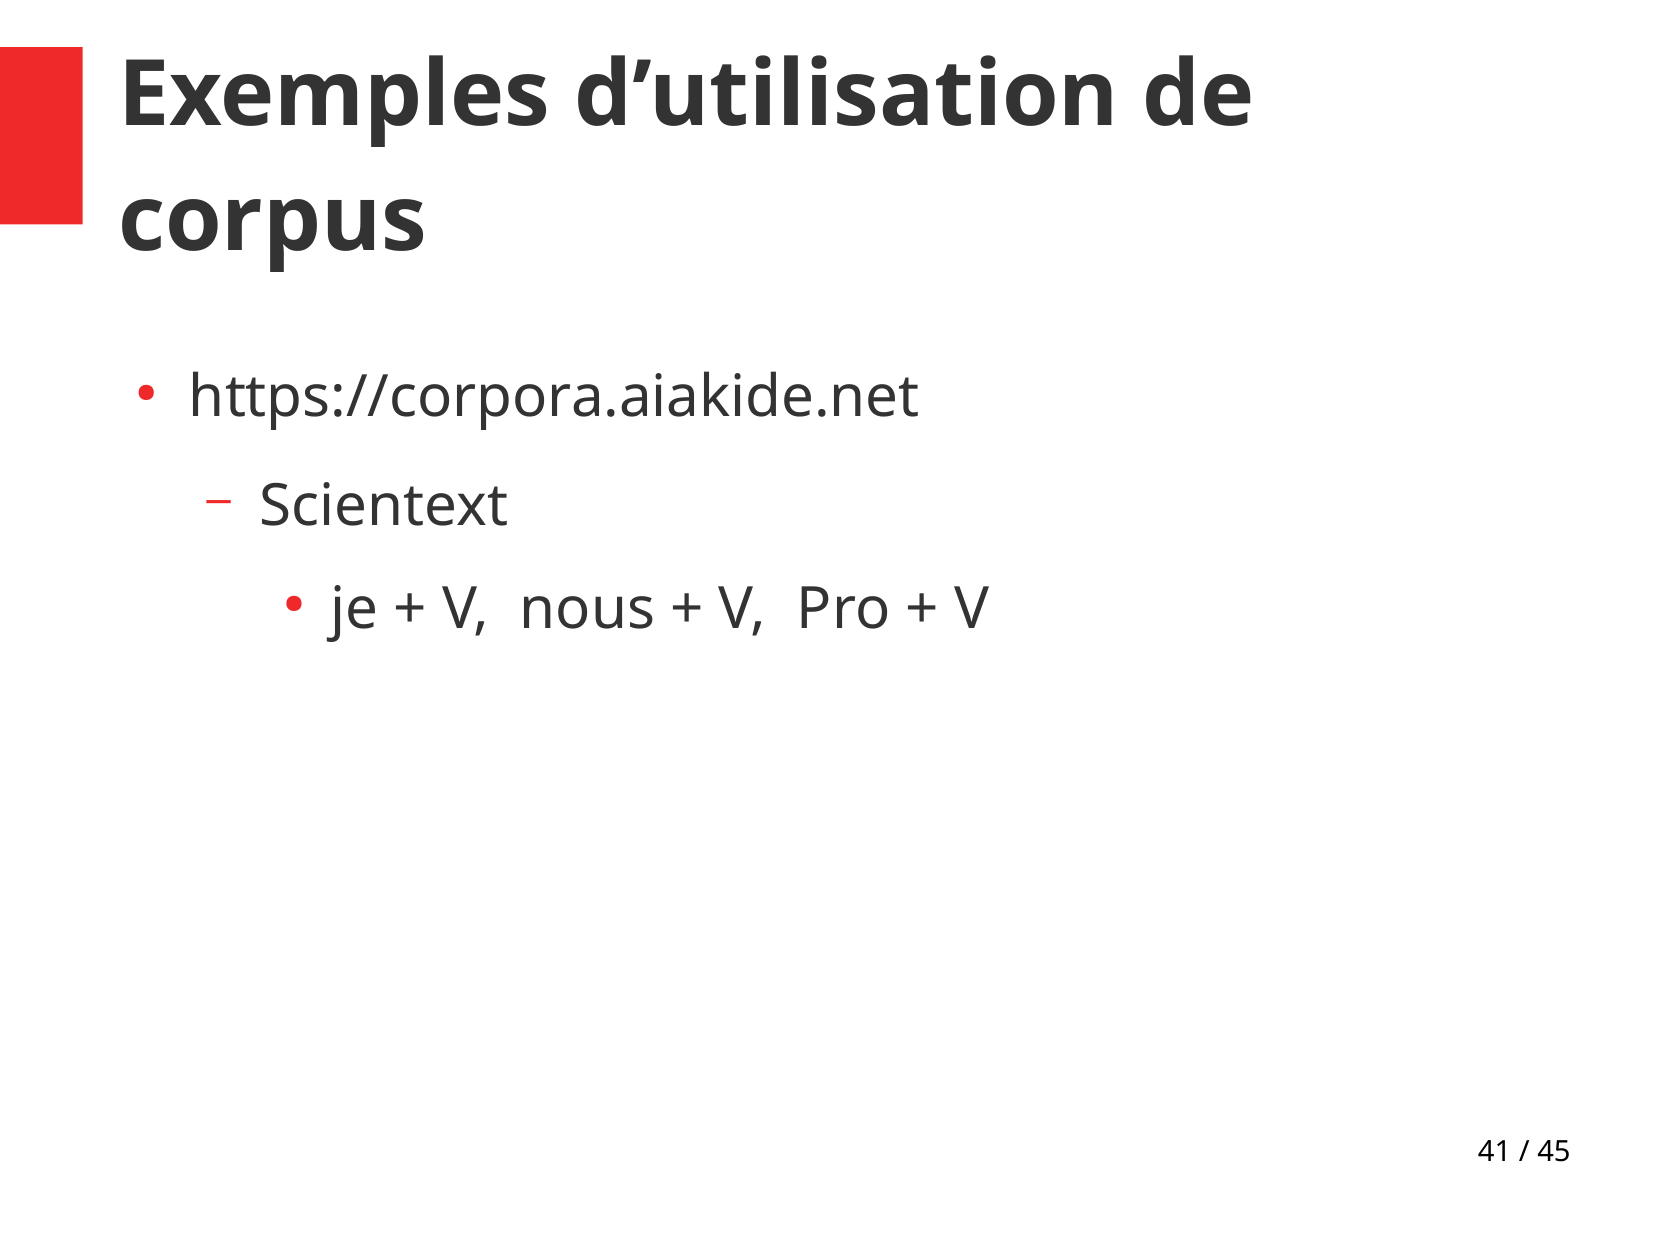

# Exemples d’utilisation de corpus
https://corpora.aiakide.net
Scientext
je + V, nous + V, Pro + V
41